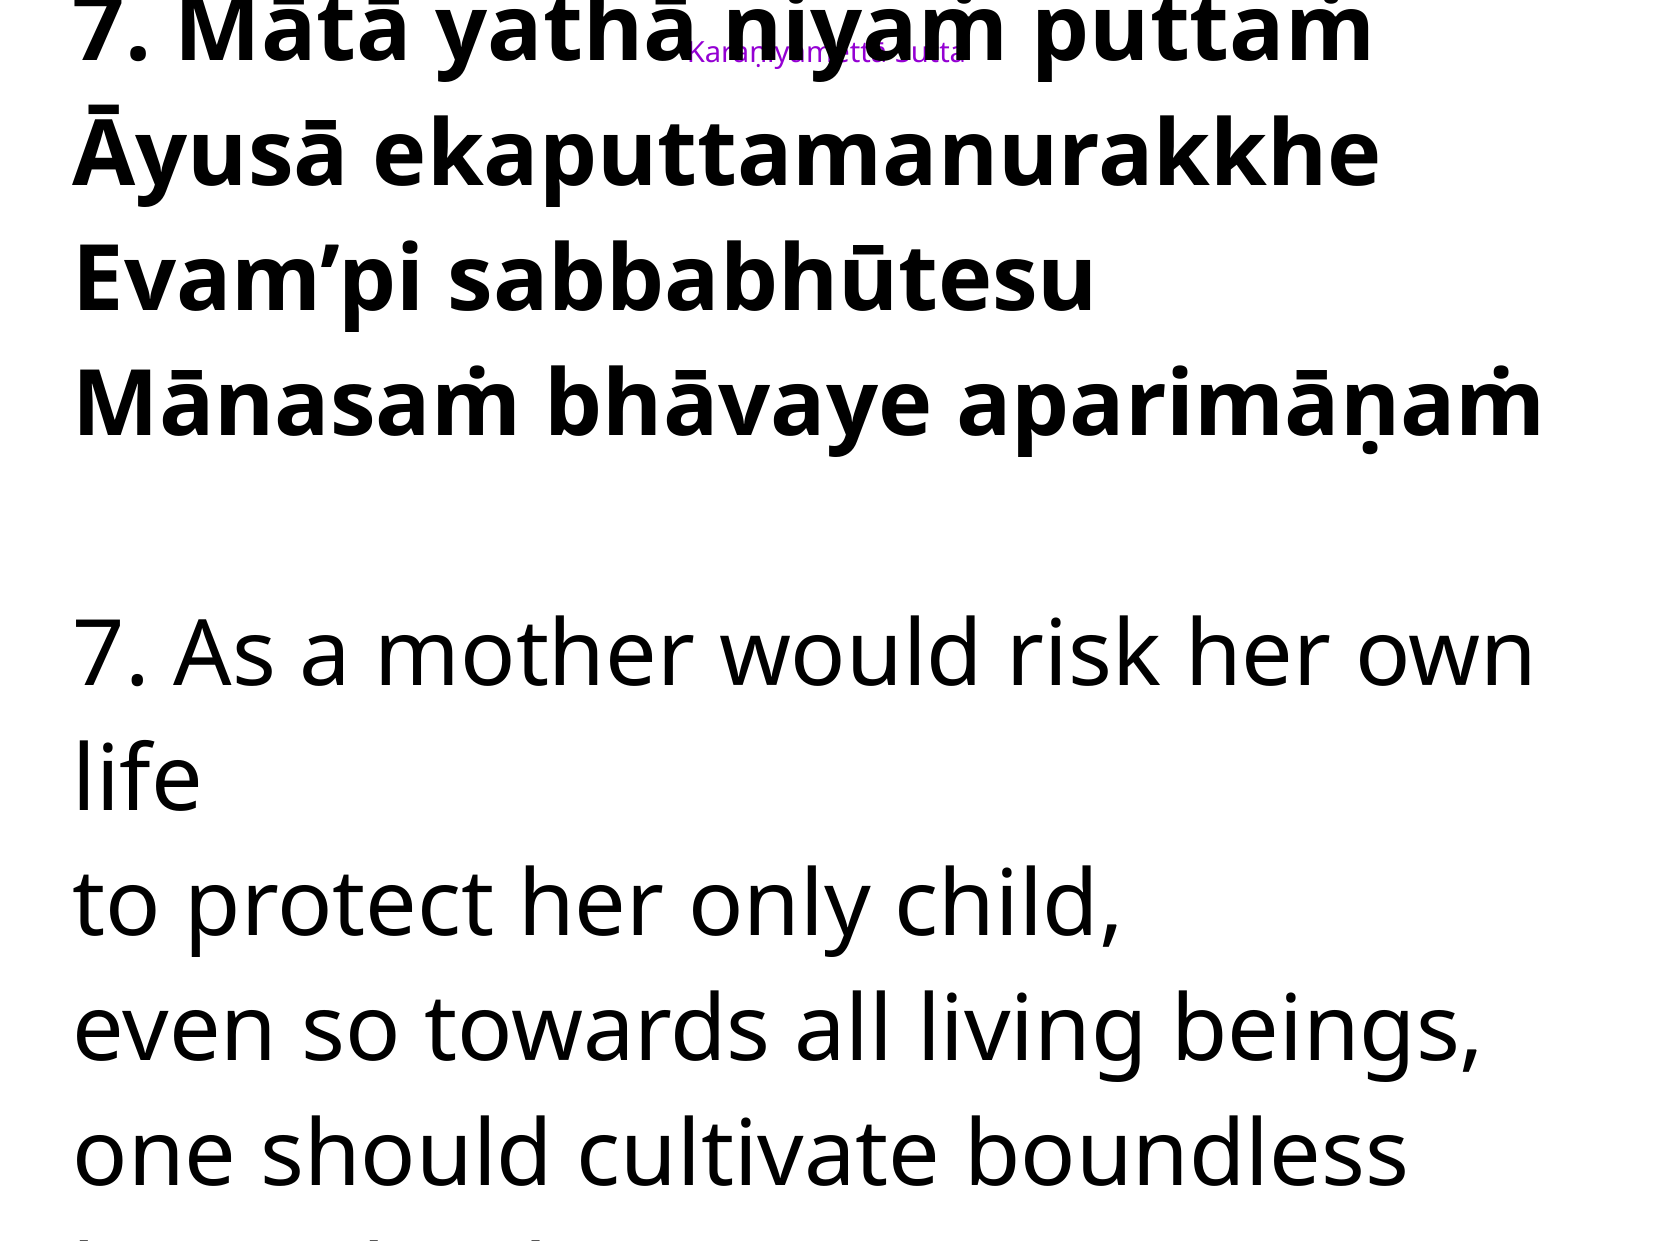

7. Mātā yathā niyaṁ puttaṁ
Āyusā ekaputtamanurakkhe
Evam’pi sabbabhūtesu
Mānasaṁ bhāvaye aparimāṇaṁ
7. As a mother would risk her own life
to protect her only child,
even so towards all living beings,
one should cultivate boundless loving-kindness.
# Karaṇīyamettā Sutta